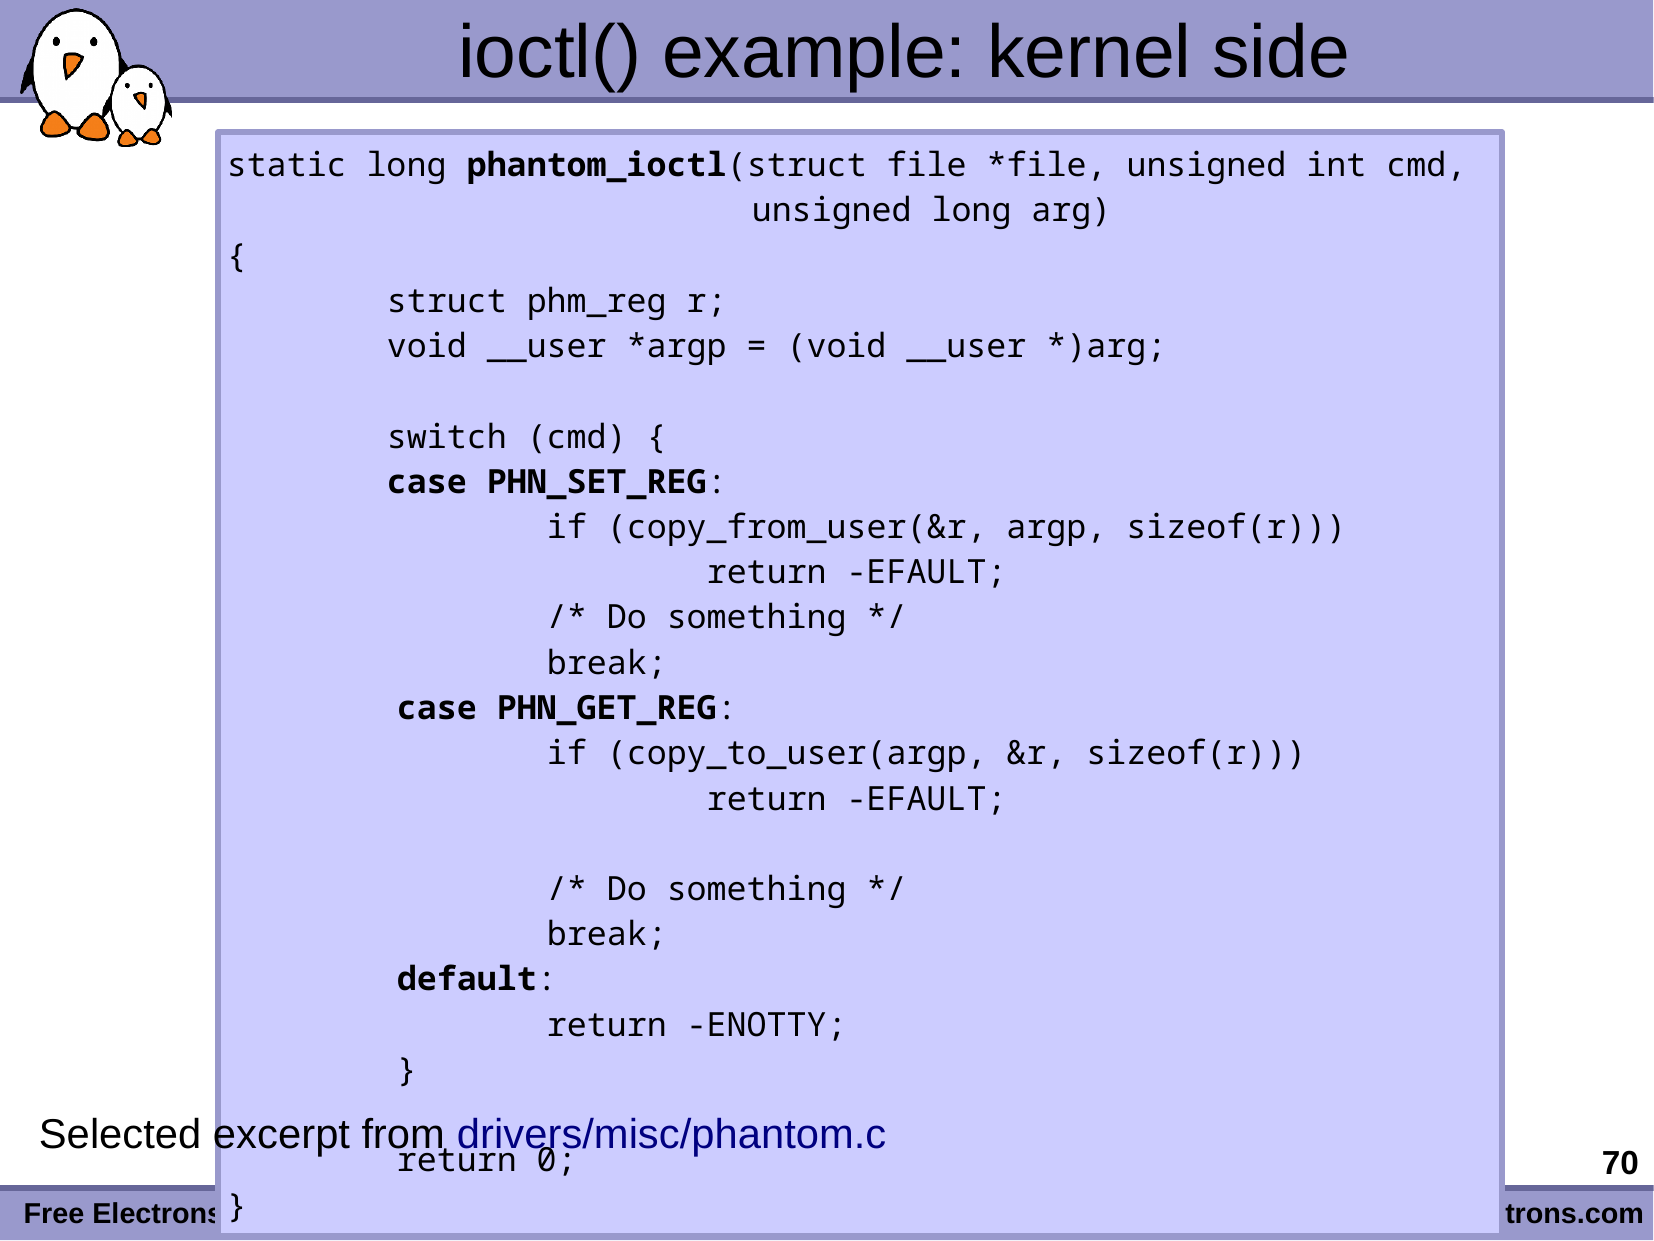

# ioctl() example: kernel side
static long phantom_ioctl(struct file *file, unsigned int cmd,
 			unsigned long arg)
{
 struct phm_reg r;
 void __user *argp = (void __user *)arg;
 switch (cmd) {
 case PHN_SET_REG:
 if (copy_from_user(&r, argp, sizeof(r)))
 return -EFAULT;
				 /* Do something */
				 break;
		 case PHN_GET_REG:
 if (copy_to_user(argp, &r, sizeof(r)))
 return -EFAULT;
				 /* Do something */
				 break;
		 default:
				 return -ENOTTY;
		 }
		 return 0;
}
Selected excerpt from drivers/misc/phantom.c